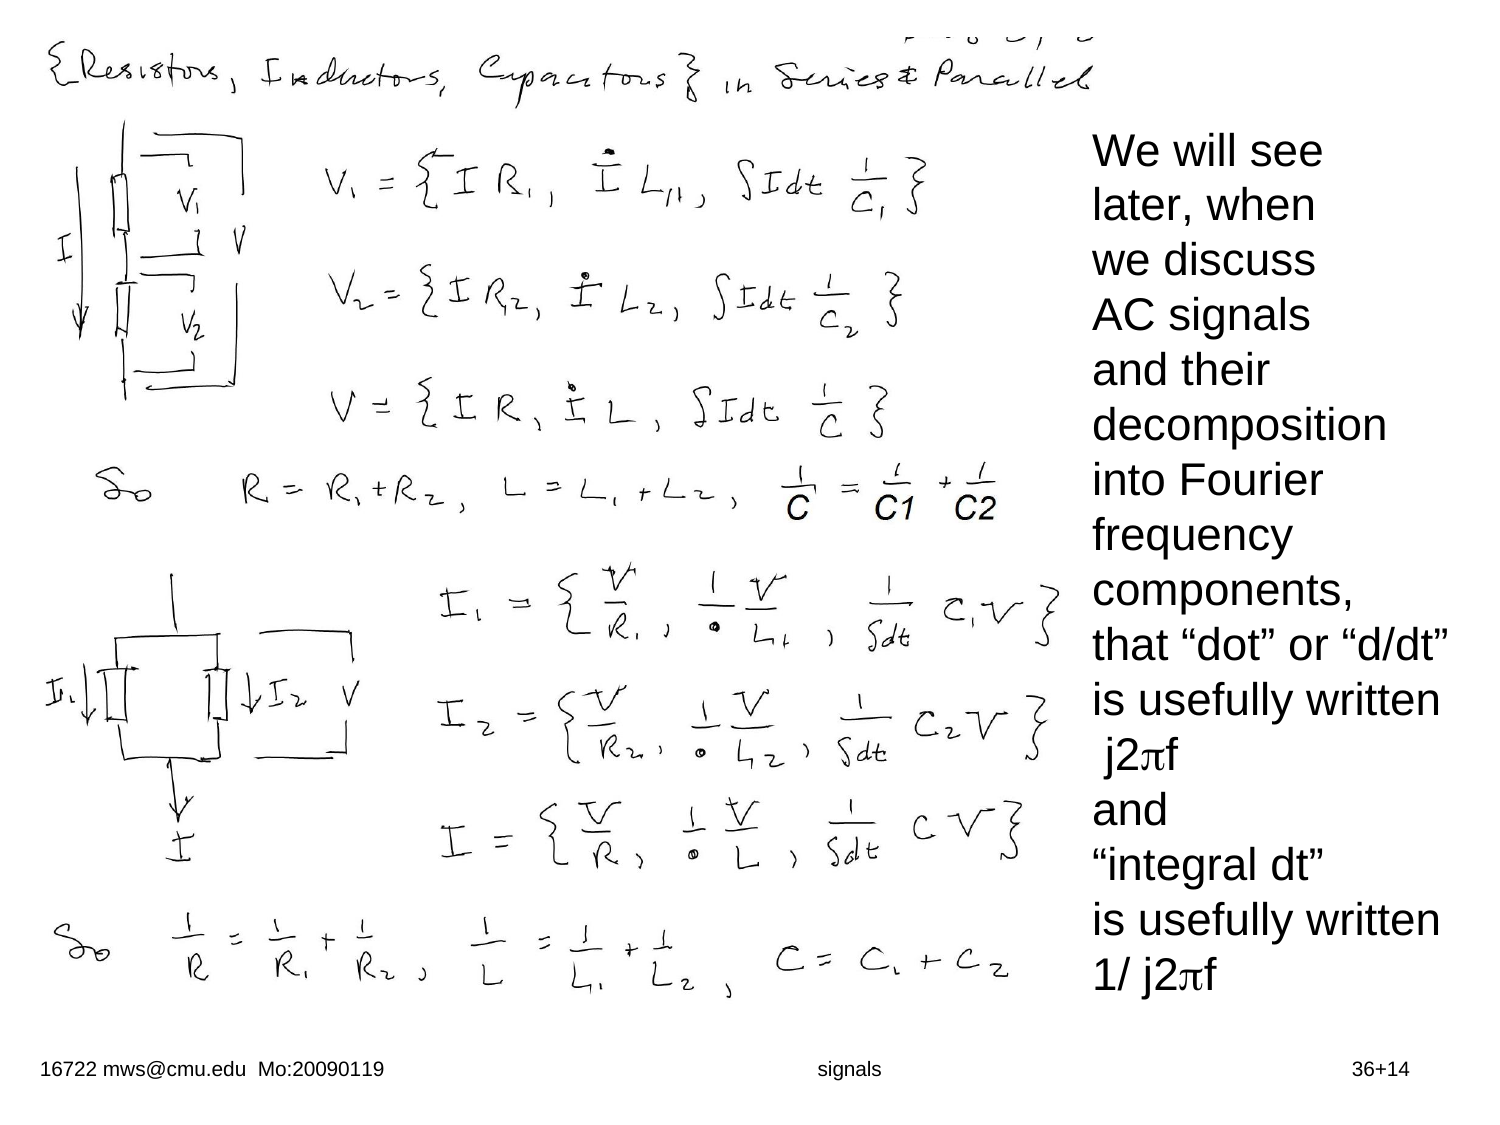

We will see
later, when
we discuss
AC signals
and their
decomposition
into Fourier
frequency
components,
that “dot” or “d/dt”
is usefully written
 j2f
and
“integral dt”
is usefully written
1/ j2f
16722 mws@cmu.edu Mo:20090119
signals
14